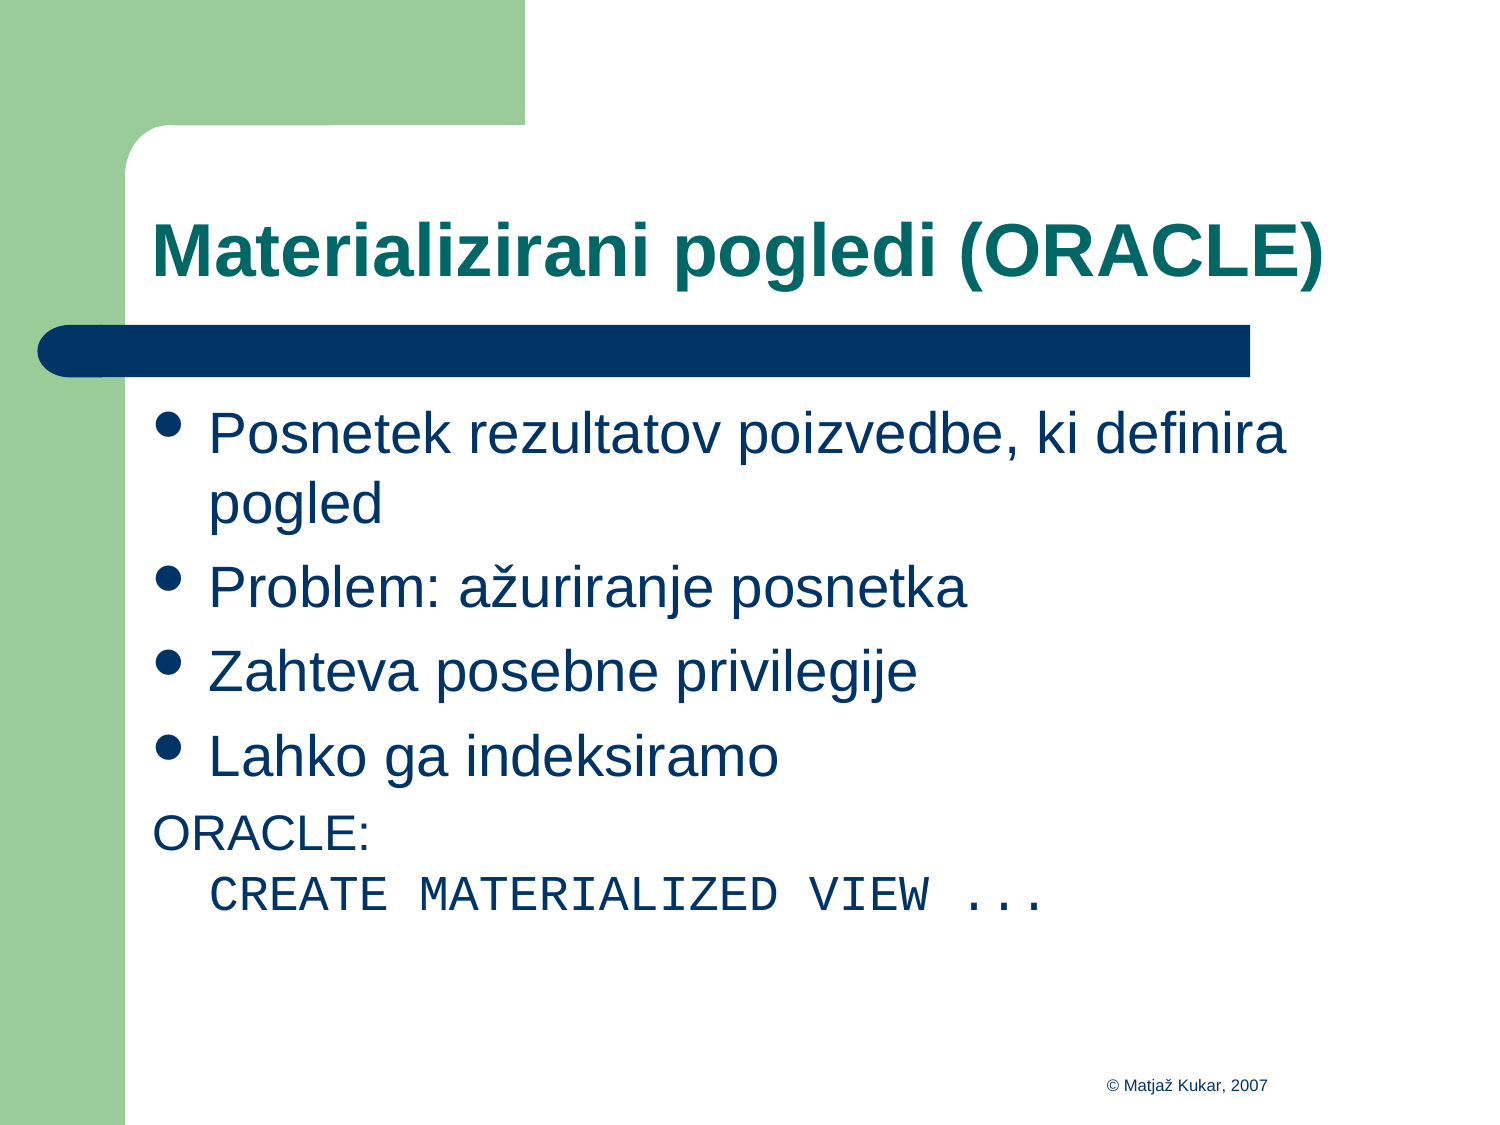

# Materializirani pogledi (ORACLE)
Posnetek rezultatov poizvedbe, ki definira pogled
Problem: ažuriranje posnetka
Zahteva posebne privilegije
Lahko ga indeksiramo
ORACLE:
CREATE MATERIALIZED VIEW ...
© Matjaž Kukar, 2007